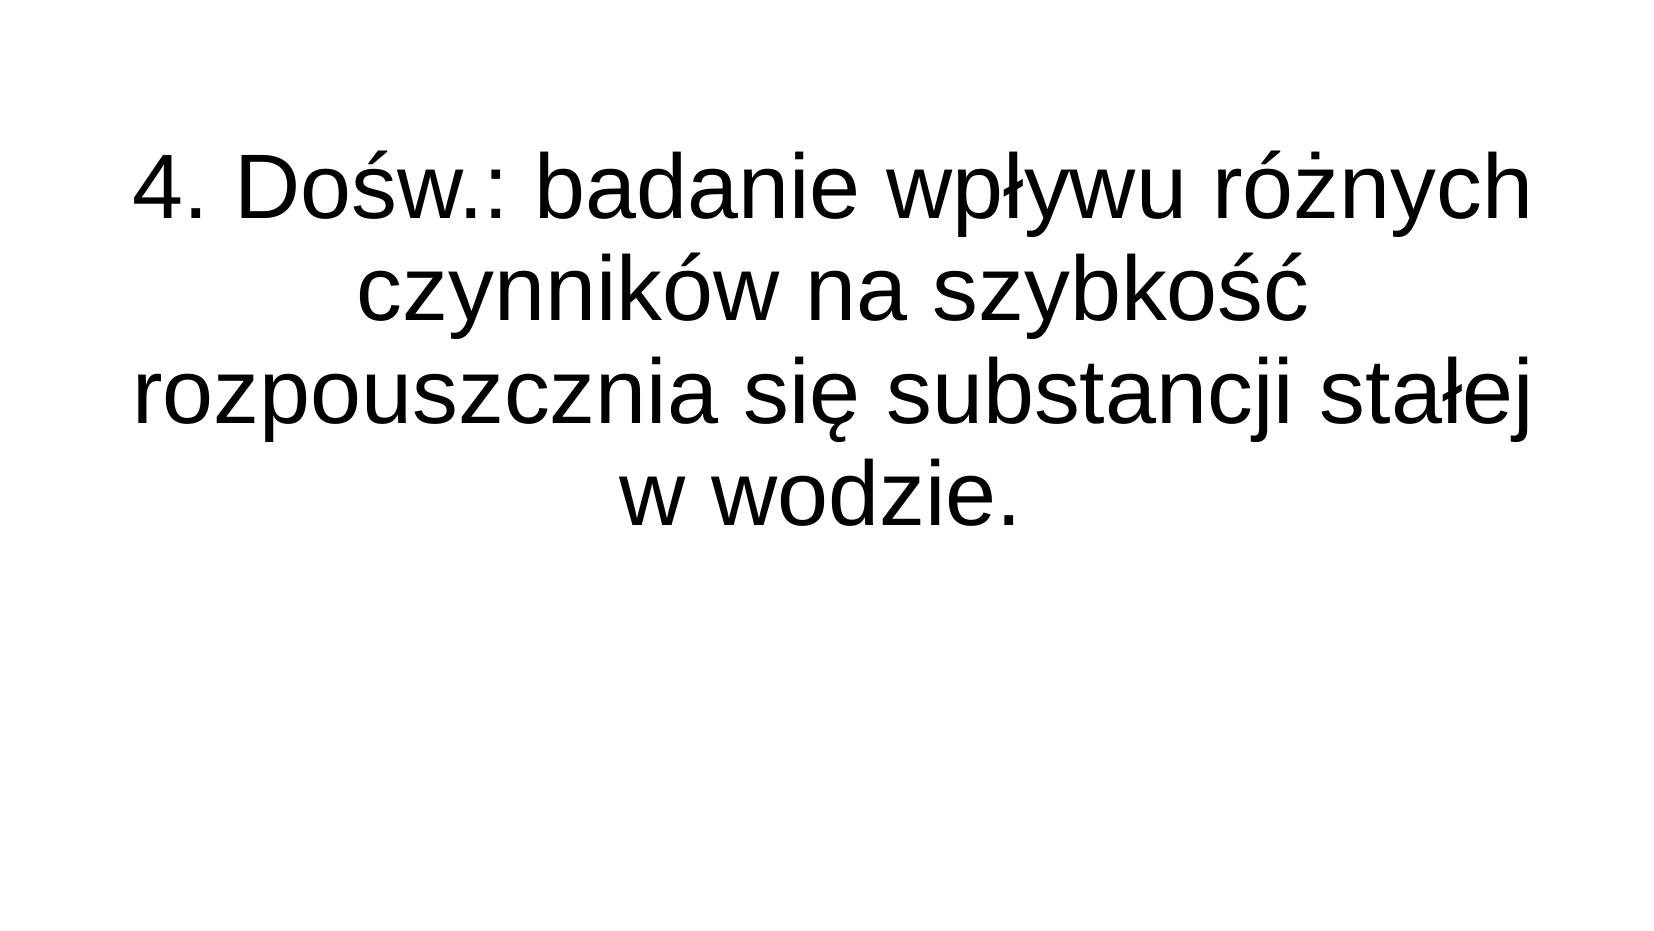

# 4. Dośw.: badanie wpływu różnych czynników na szybkość rozpouszcznia się substancji stałej w wodzie.